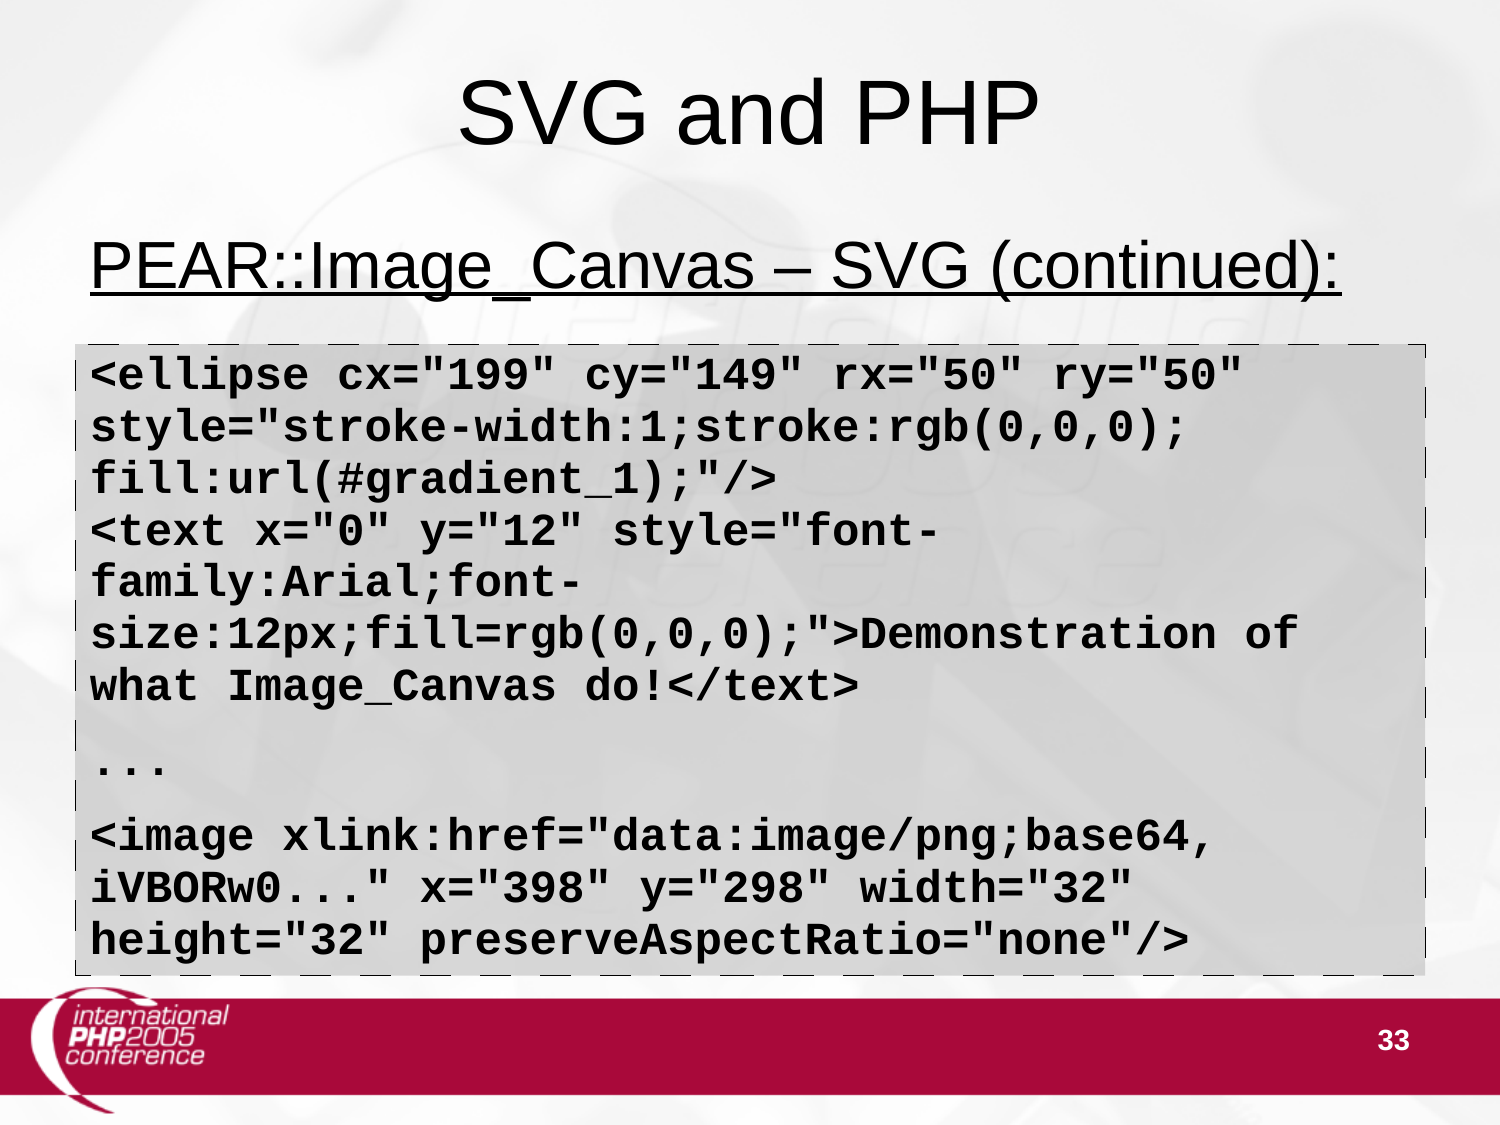

# SVG and PHP
PEAR::Image_Canvas – SVG (continued):
<ellipse cx="199" cy="149" rx="50" ry="50" style="stroke-width:1;stroke:rgb(0,0,0); fill:url(#gradient_1);"/>
<text x="0" y="12" style="font-family:Arial;font-size:12px;fill=rgb(0,0,0);">Demonstration of what Image_Canvas do!</text>
...
<image xlink:href="data:image/png;base64,
iVBORw0..." x="398" y="298" width="32" height="32" preserveAspectRatio="none"/>
33